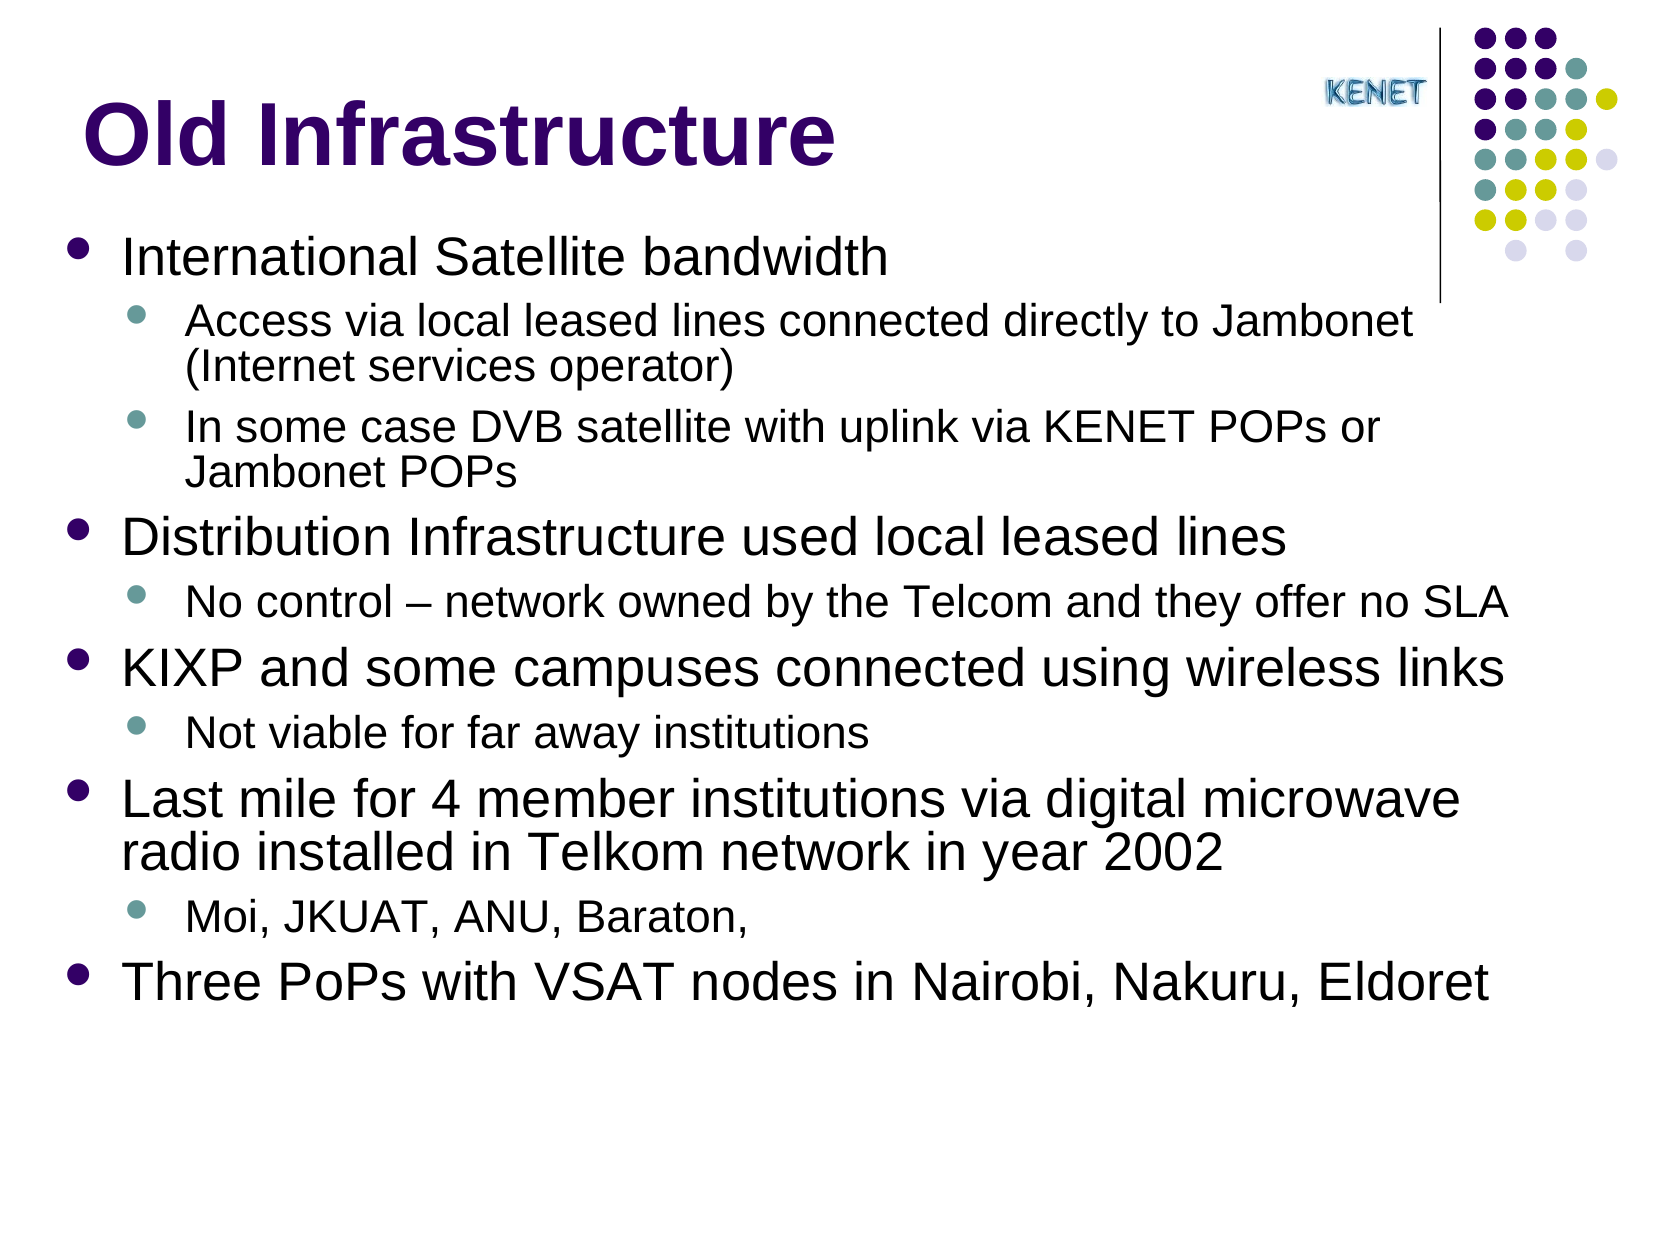

Old Infrastructure
International Satellite bandwidth
Access via local leased lines connected directly to Jambonet (Internet services operator)
In some case DVB satellite with uplink via KENET POPs or Jambonet POPs
Distribution Infrastructure used local leased lines
No control – network owned by the Telcom and they offer no SLA
KIXP and some campuses connected using wireless links
Not viable for far away institutions
Last mile for 4 member institutions via digital microwave radio installed in Telkom network in year 2002
Moi, JKUAT, ANU, Baraton,
Three PoPs with VSAT nodes in Nairobi, Nakuru, Eldoret